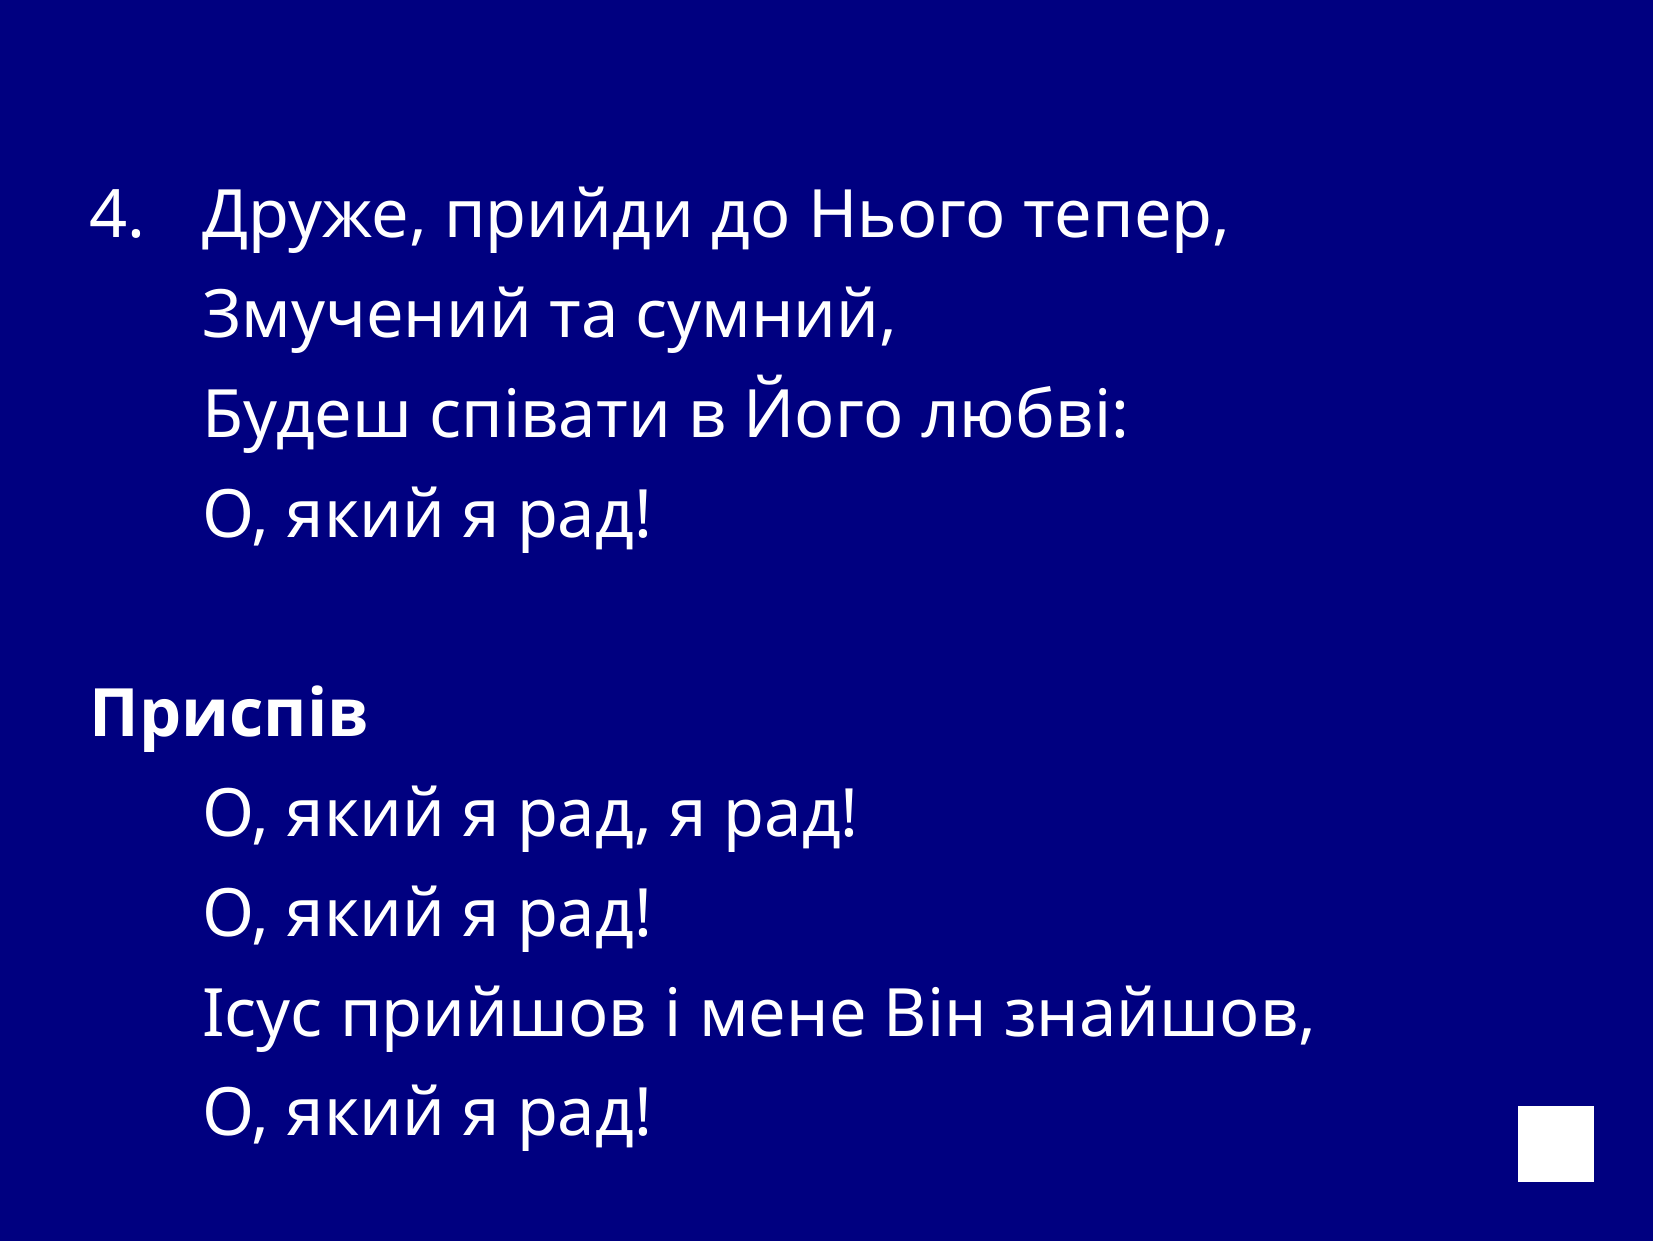

4.	Друже, прийди до Нього тепер,
	Змучений та сумний,
	Будеш співати в Його любві:
	О, який я рад!
Приспів
	О, який я рад, я рад!
	О, який я рад!
	Ісус прийшов і мене Він знайшов,
	О, який я рад!